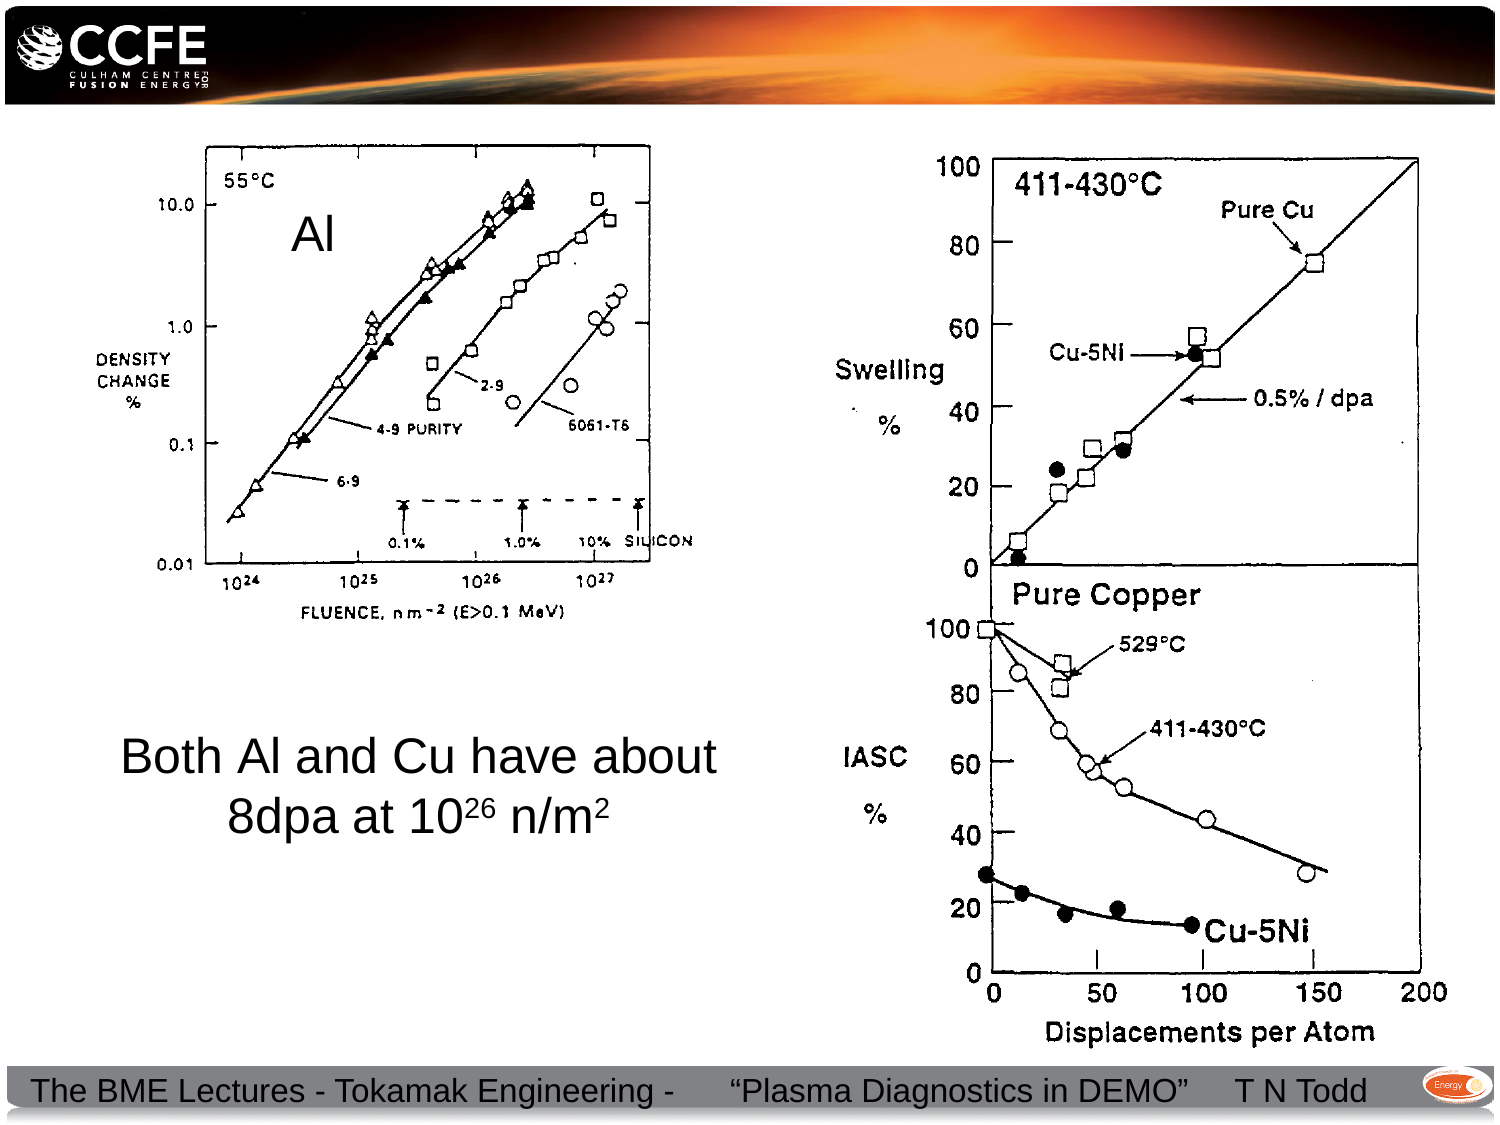

Al
Both Al and Cu have about 8dpa at 1026 n/m2